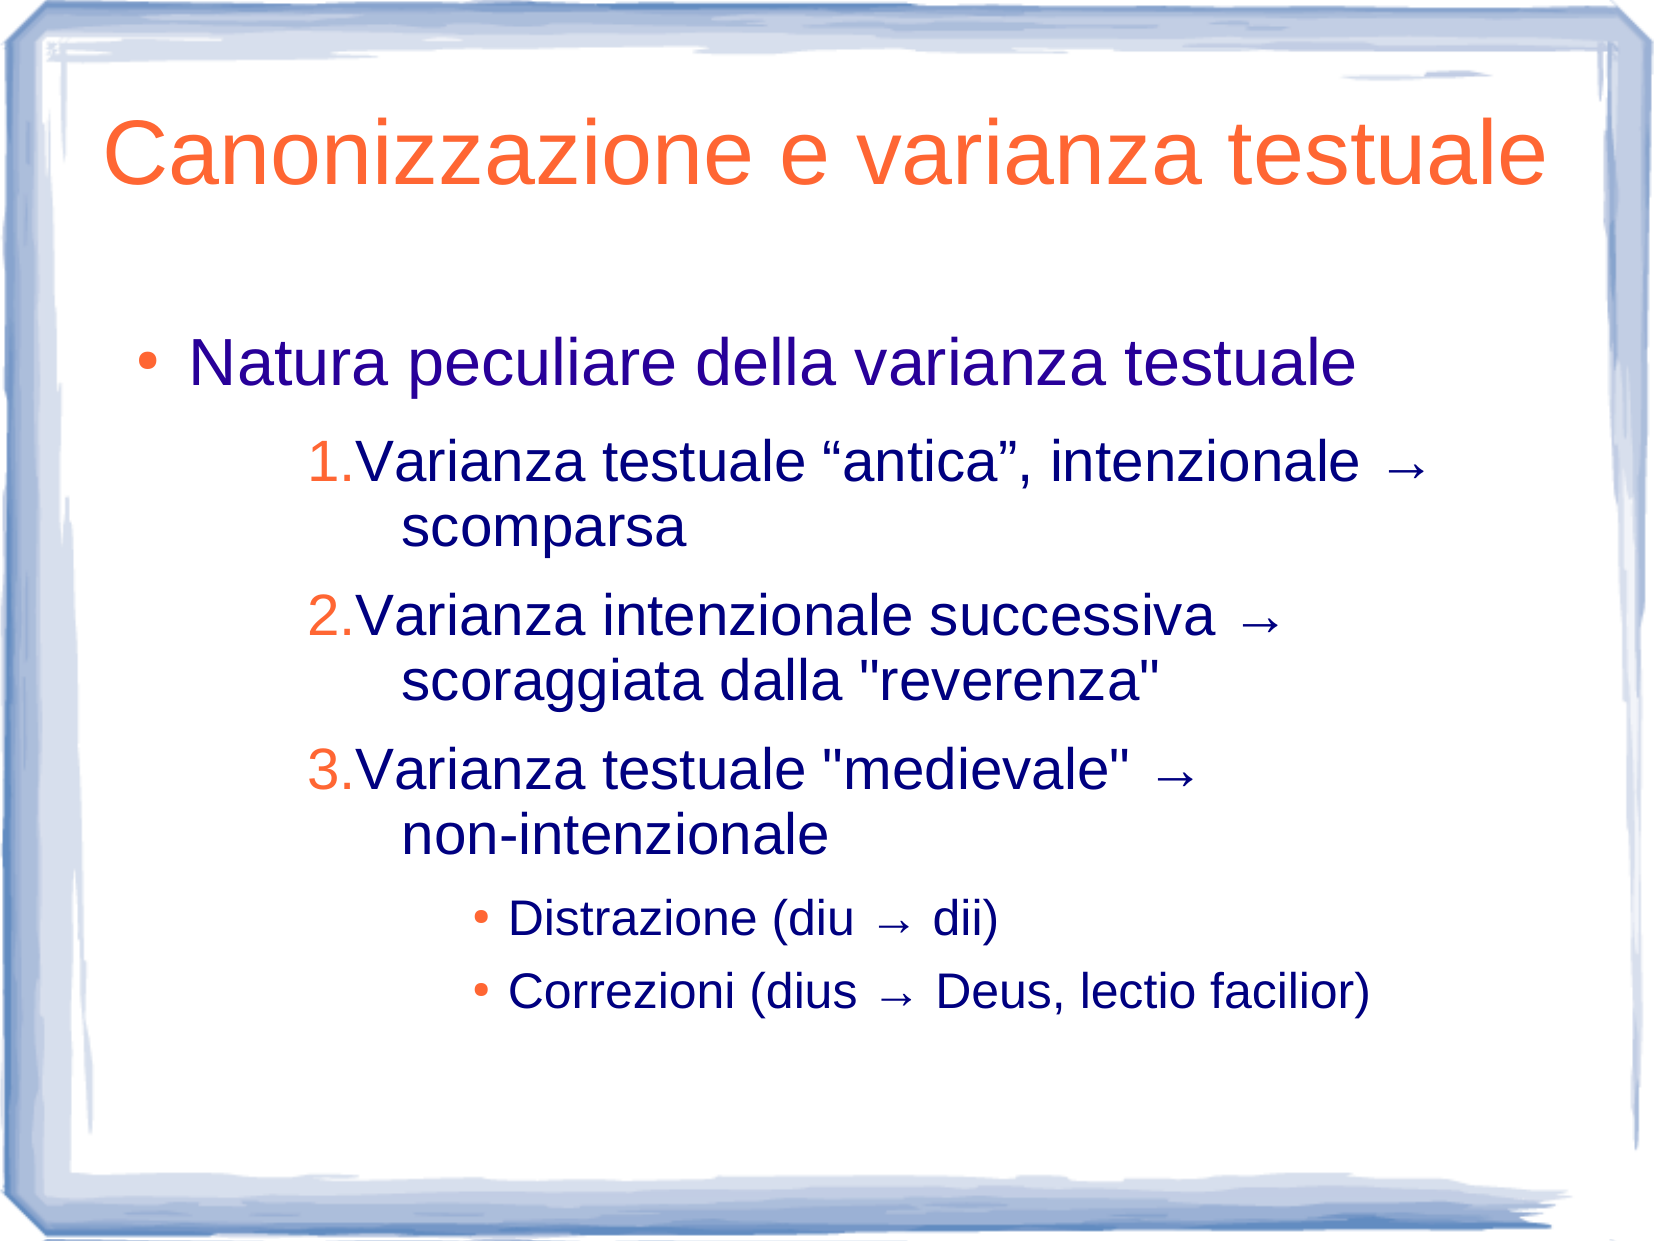

# Canonizzazione e varianza testuale
Natura peculiare della varianza testuale
Varianza testuale “antica”, intenzionale → scomparsa
Varianza intenzionale successiva → scoraggiata dalla "reverenza"
Varianza testuale "medievale" →
non-intenzionale
Distrazione (diu → dii)
Correzioni (dius → Deus, lectio facilior)